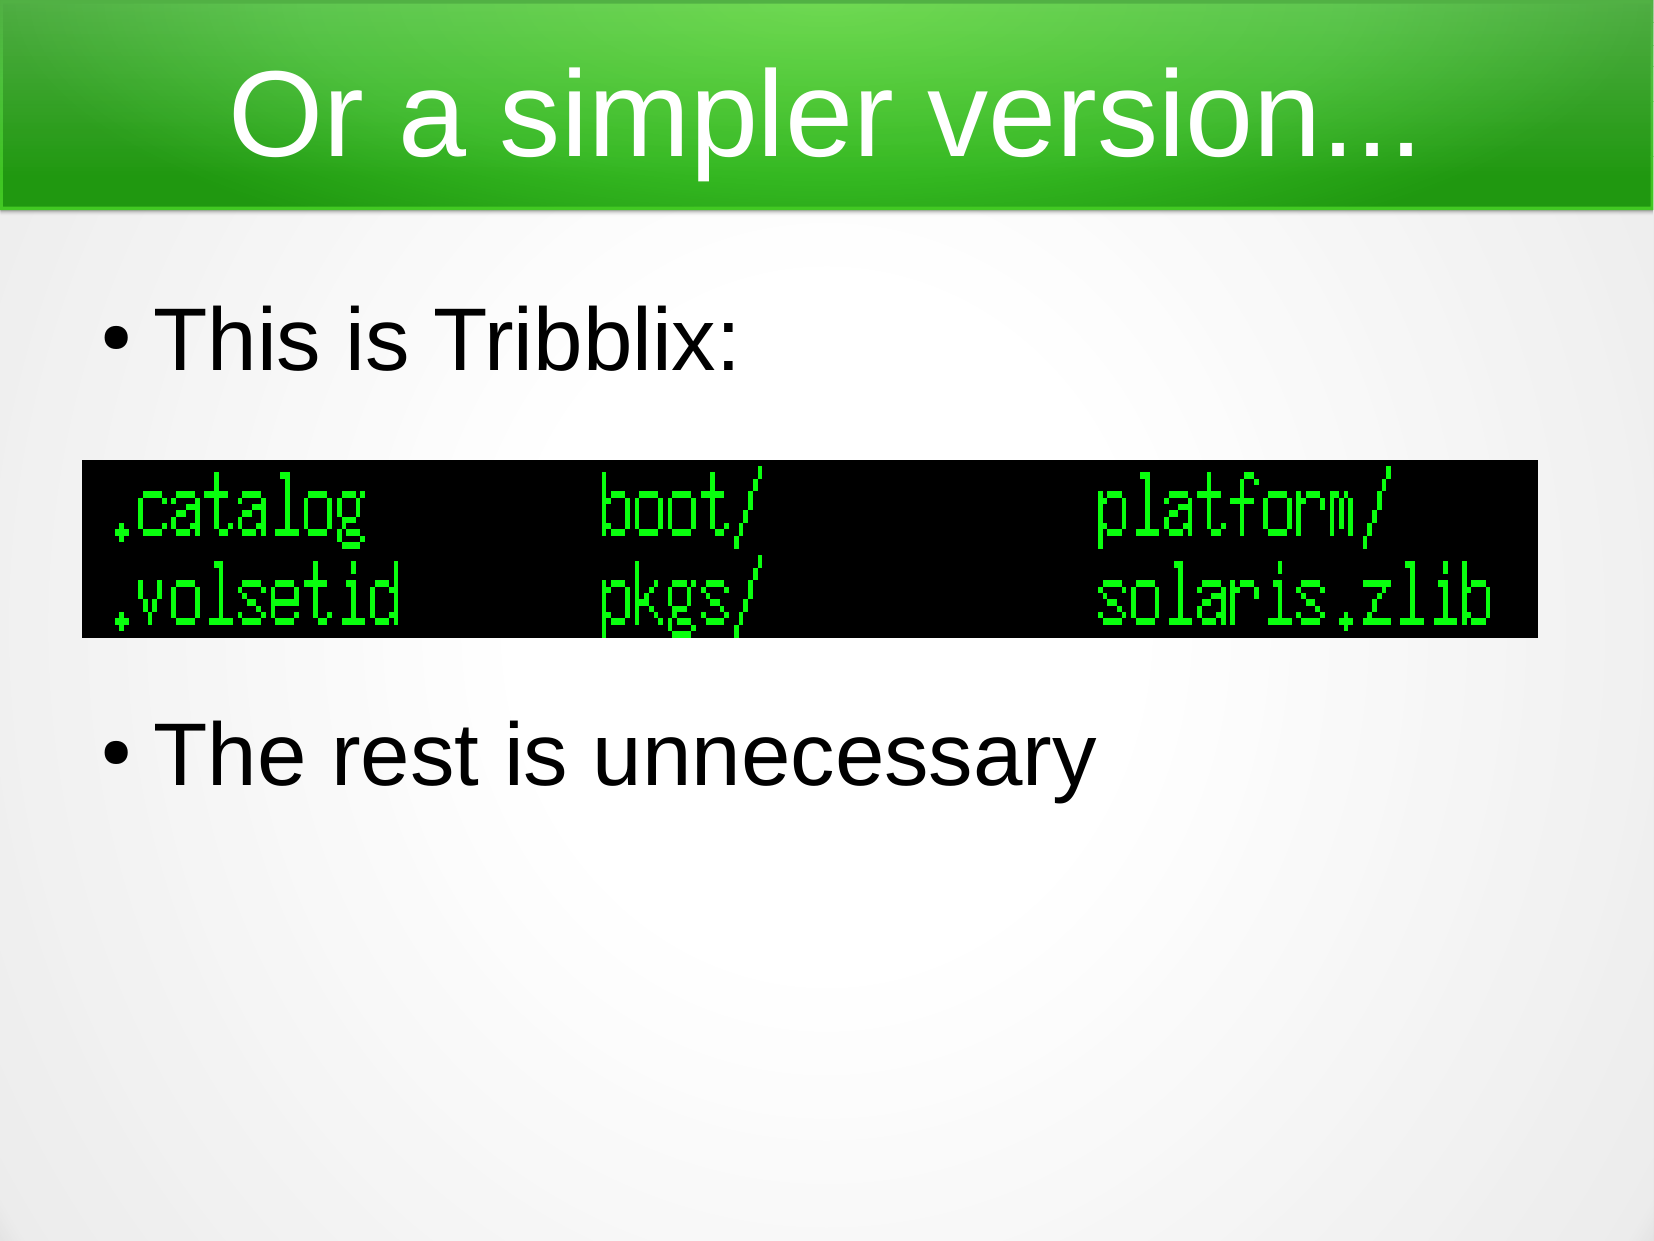

# Or a simpler version...
This is Tribblix:
The rest is unnecessary